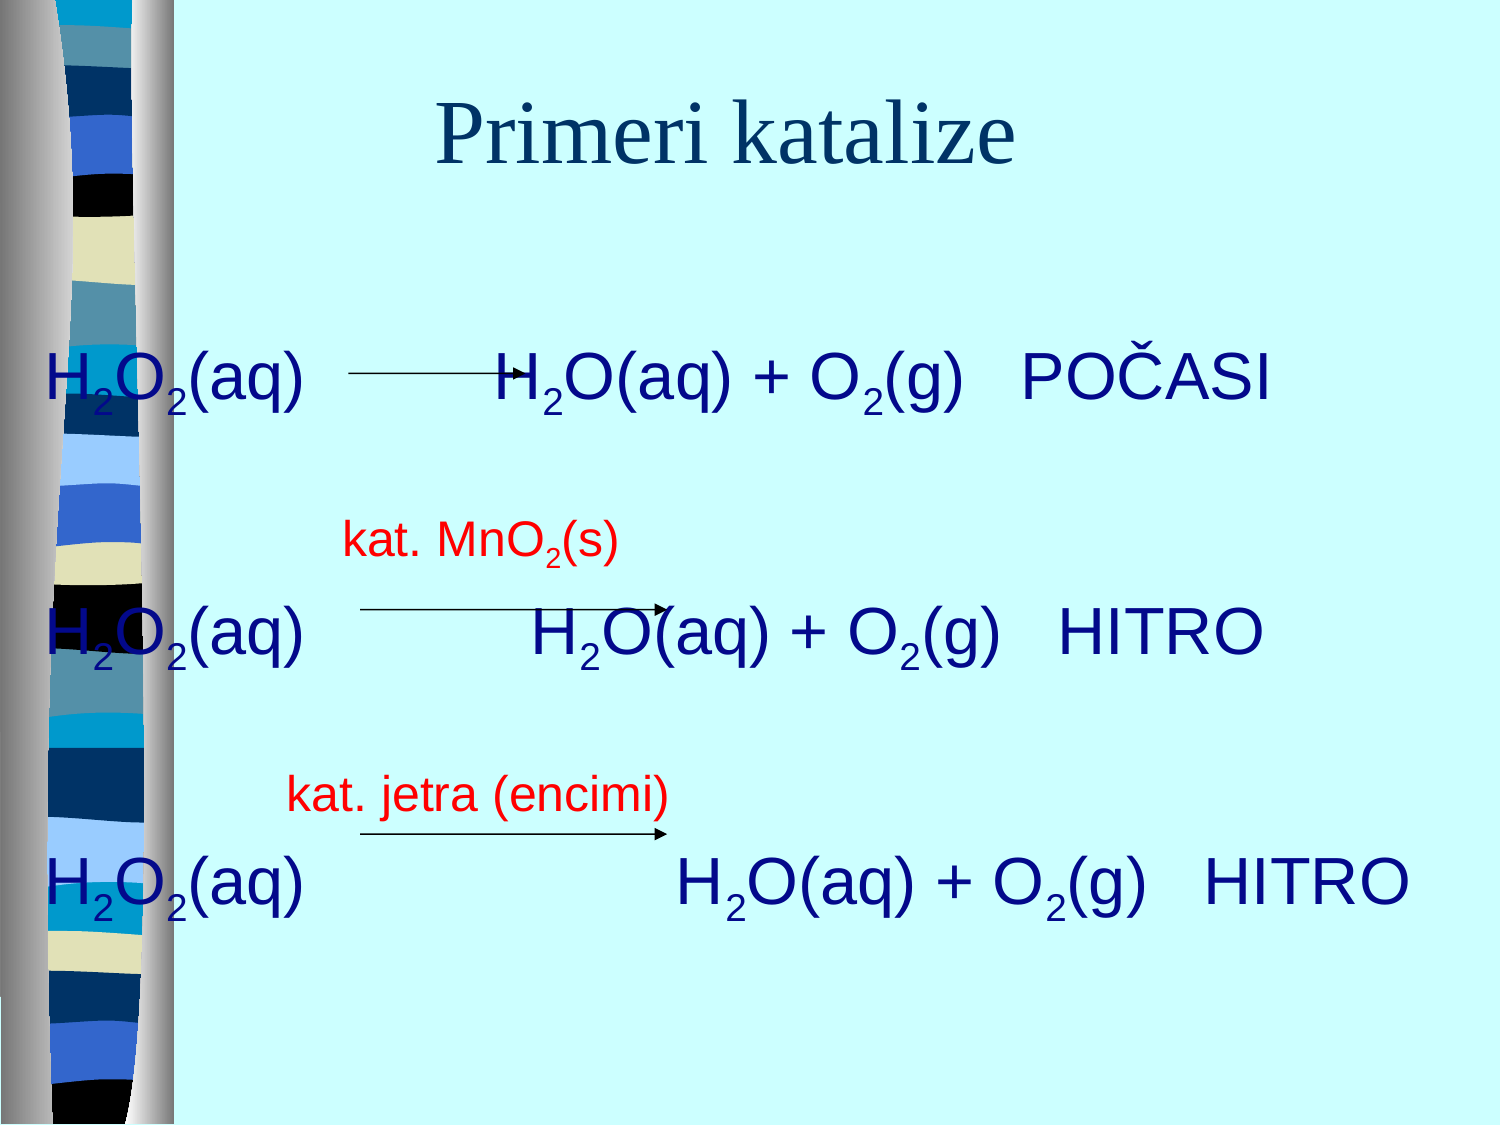

# Primeri katalize
H2O2(aq)			 H2O(aq) + O2(g) POČASI
		 kat. MnO2(s)
H2O2(aq)			 H2O(aq) + O2(g) HITRO
		 kat. jetra (encimi)
H2O2(aq)	 H2O(aq) + O2(g) HITRO